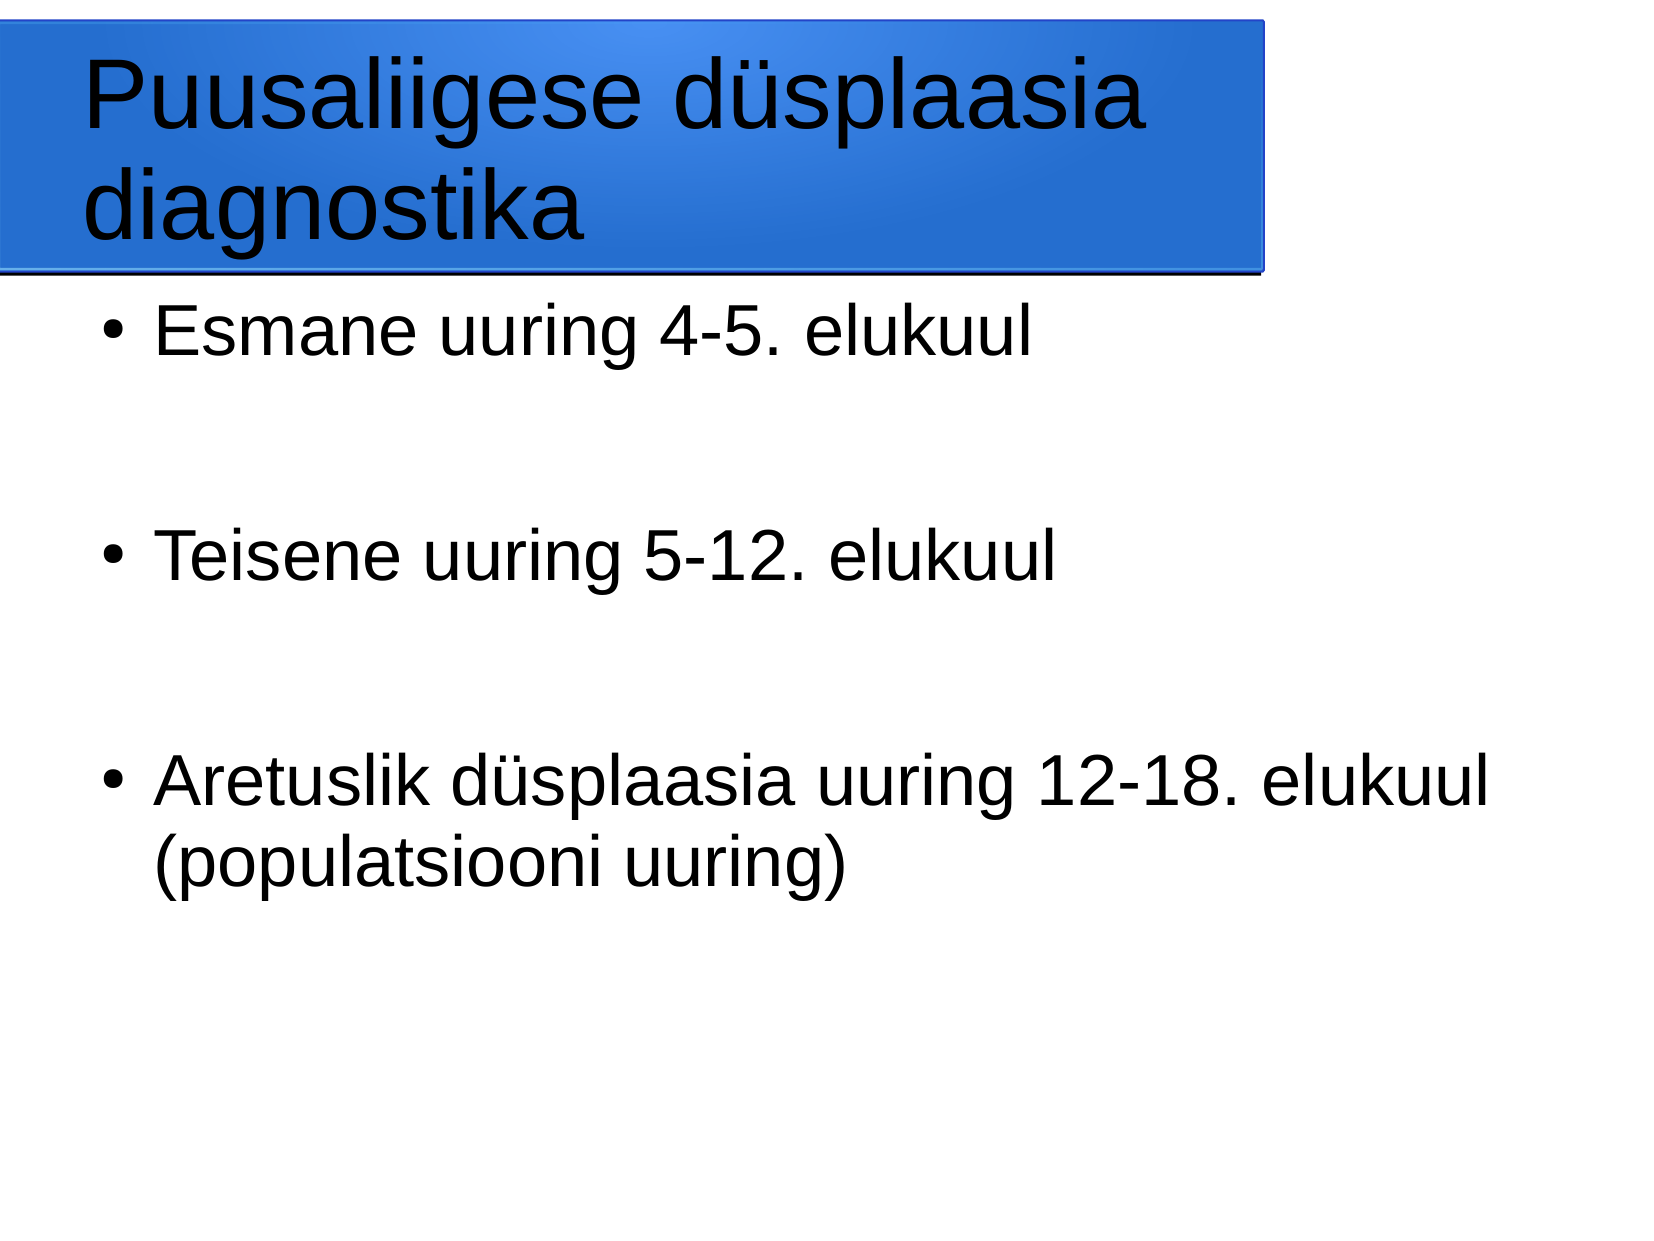

# Puusaliigese düsplaasia diagnostika
Esmane uuring 4-5. elukuul
Teisene uuring 5-12. elukuul
Aretuslik düsplaasia uuring 12-18. elukuul (populatsiooni uuring)